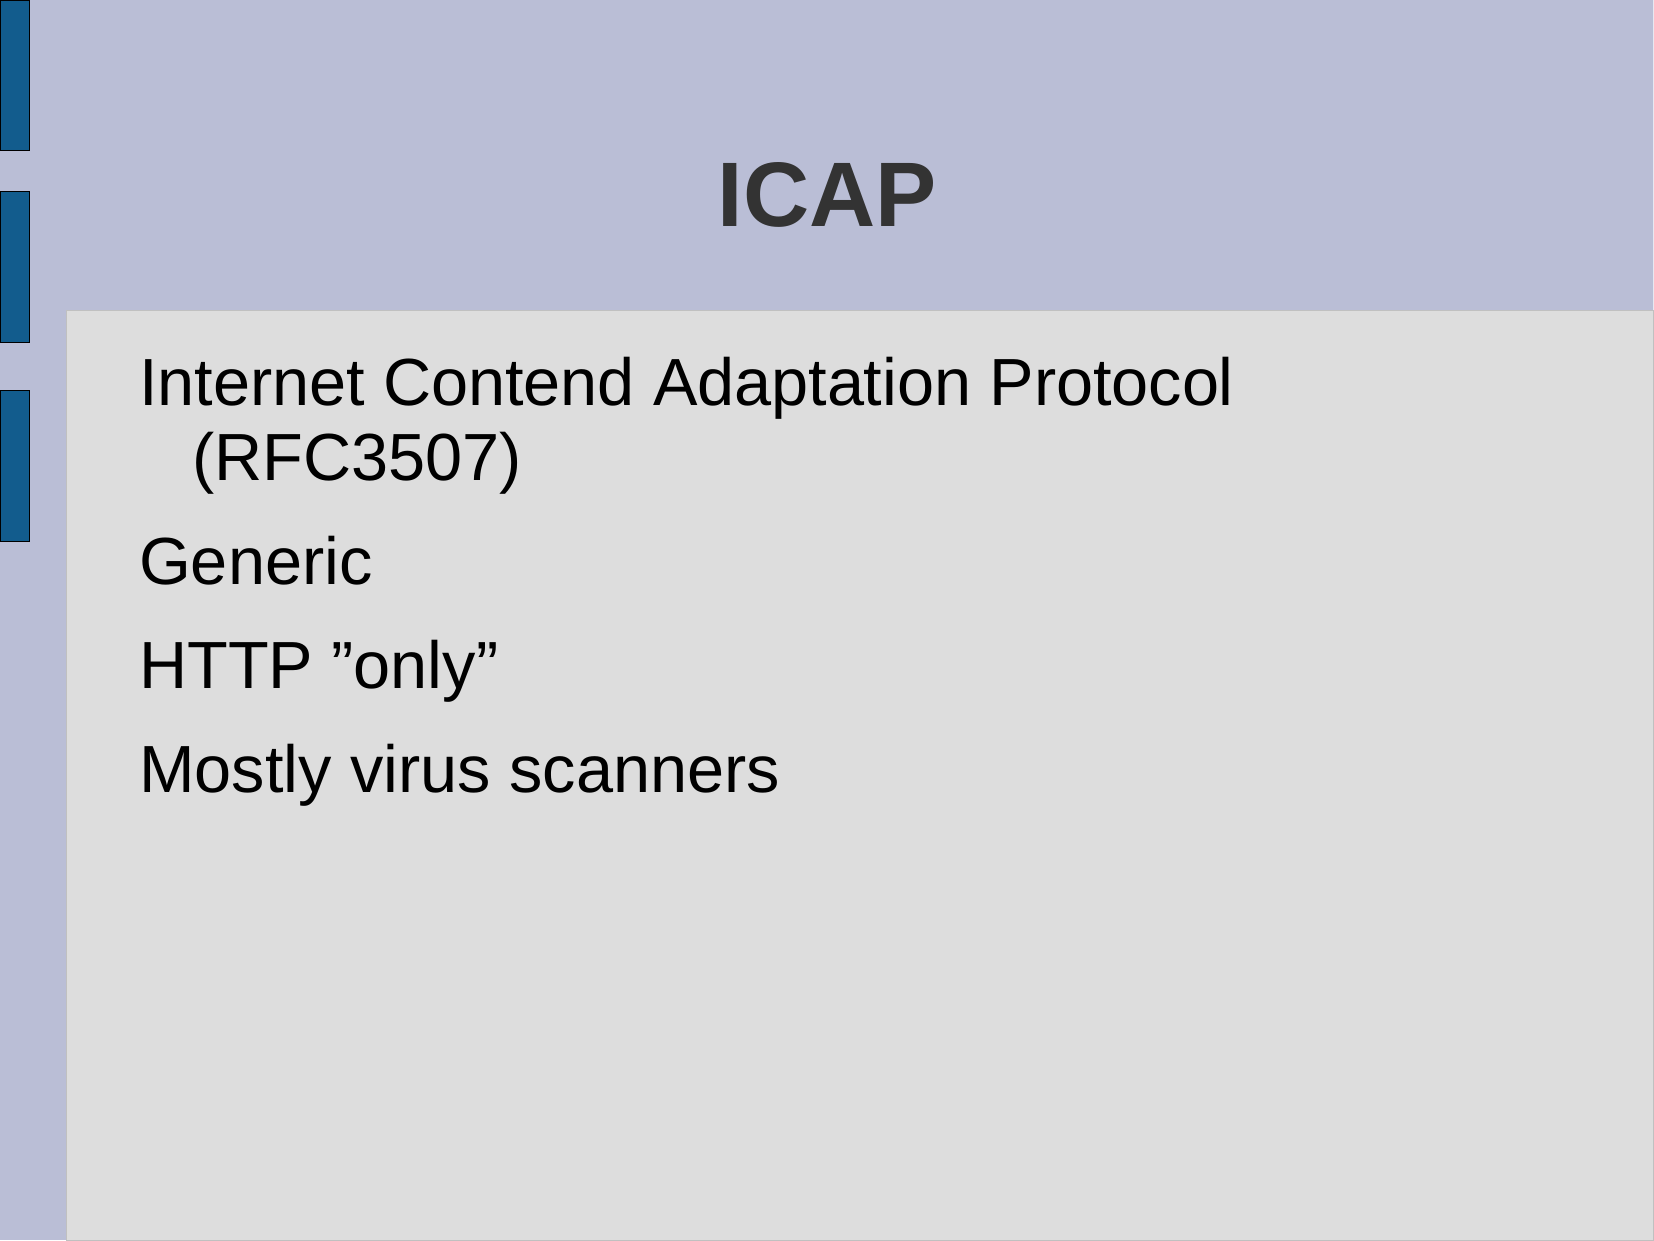

# ICAP
Internet Contend Adaptation Protocol (RFC3507)
Generic
HTTP ”only”
Mostly virus scanners